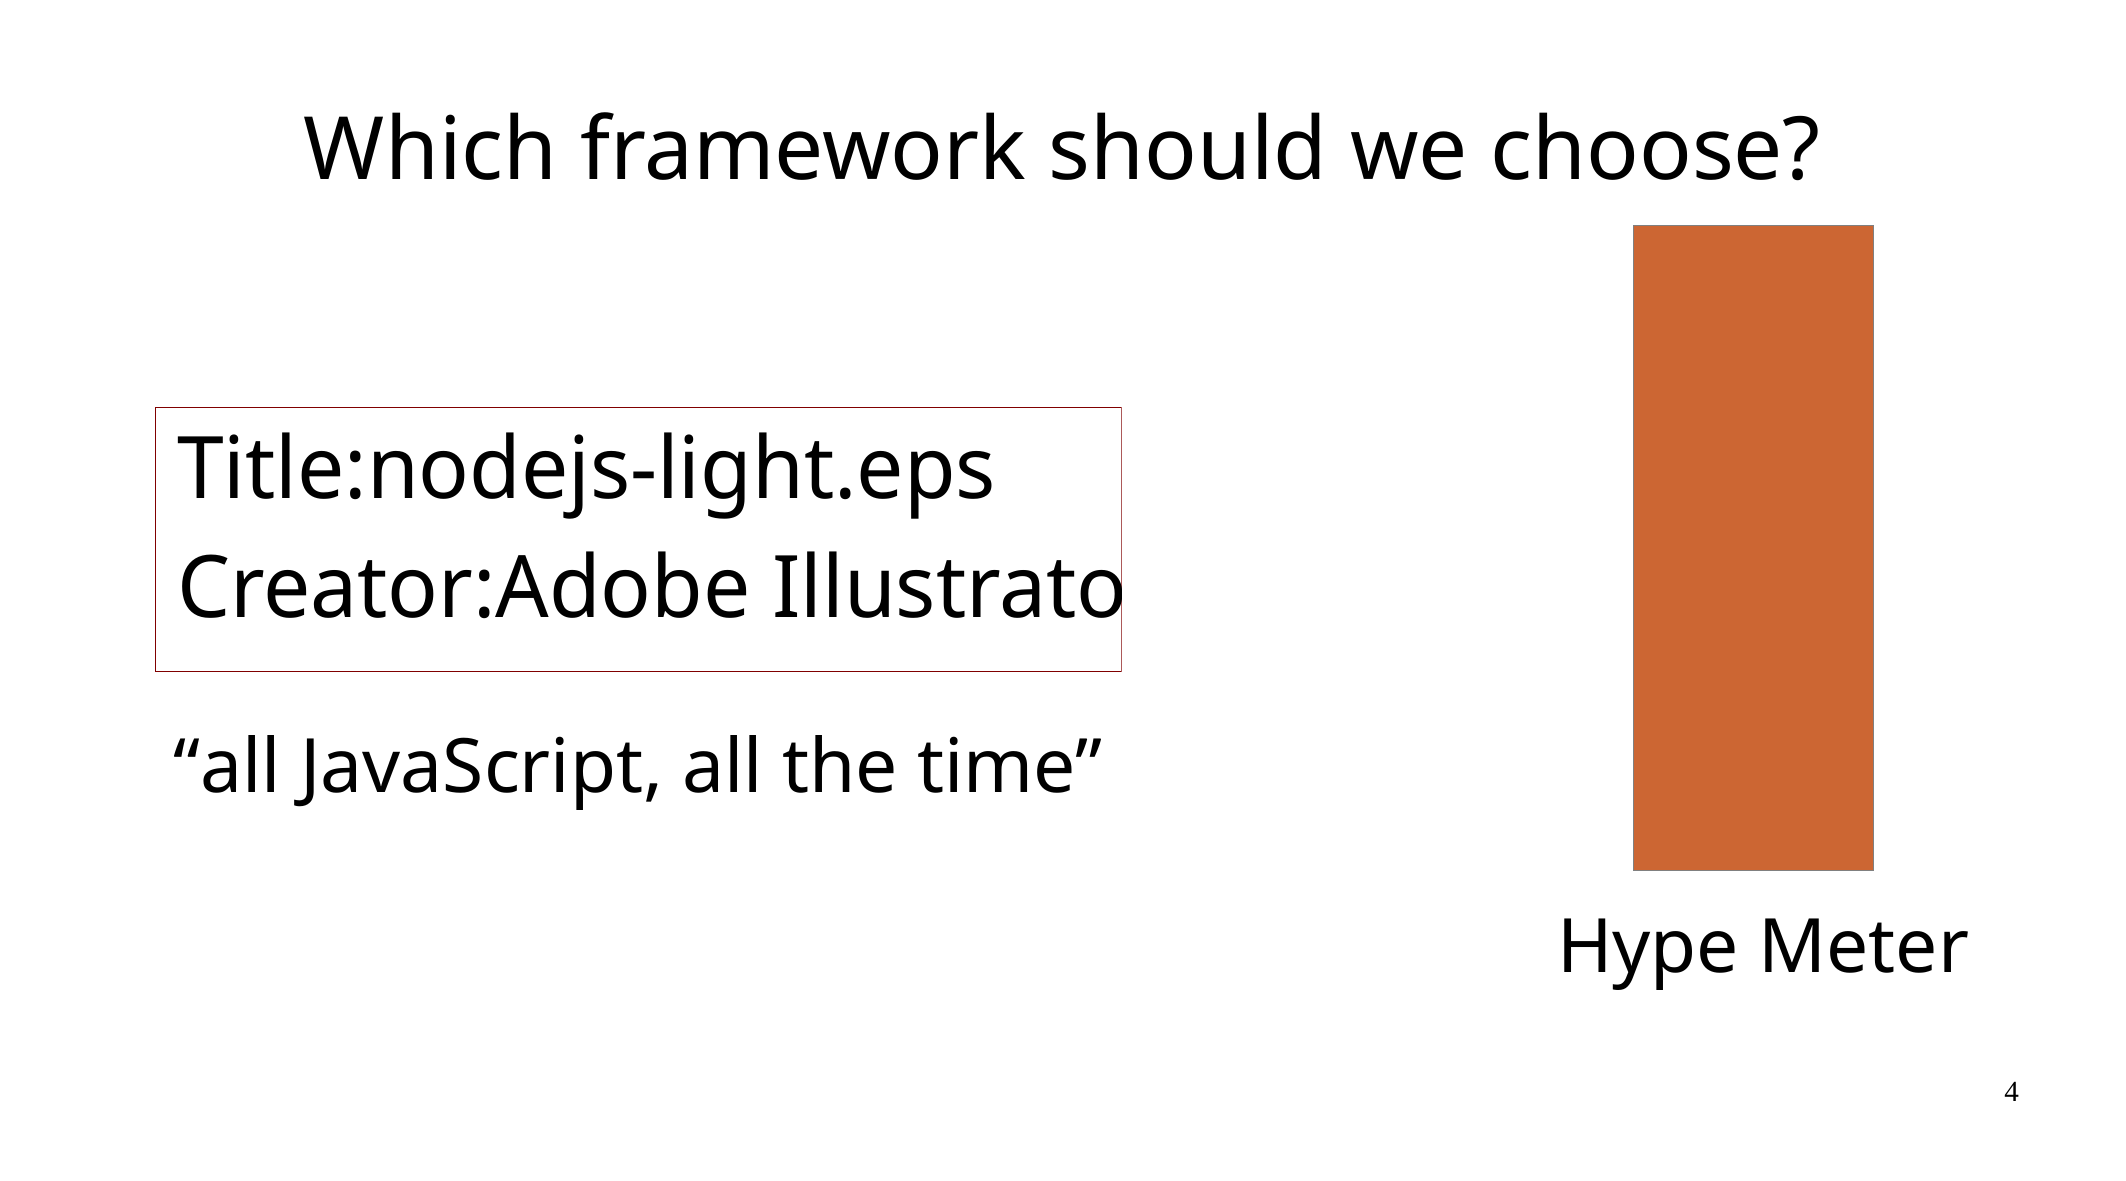

# Which framework should we choose?
“all JavaScript, all the time”
Hype Meter
4